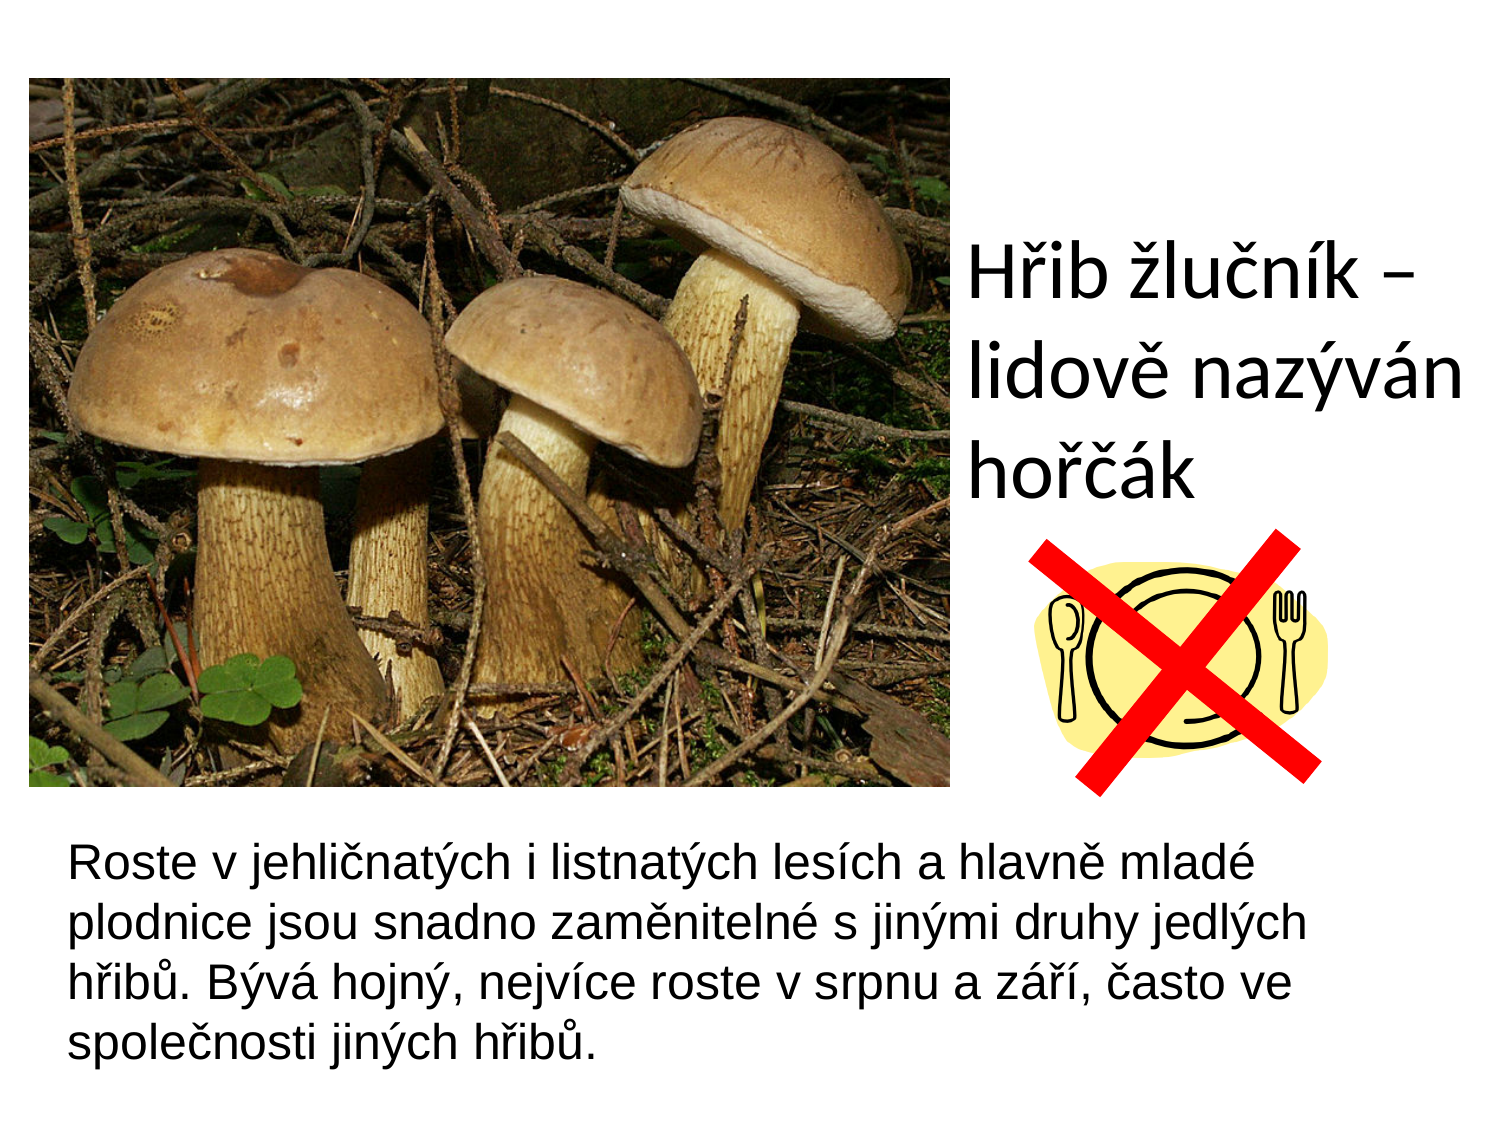

Hřib žlučník –
lidově nazýván
hořčák
Roste v jehličnatých i listnatých lesích a hlavně mladé plodnice jsou snadno zaměnitelné s jinými druhy jedlých hřibů. Bývá hojný, nejvíce roste v srpnu a září, často ve společnosti jiných hřibů.